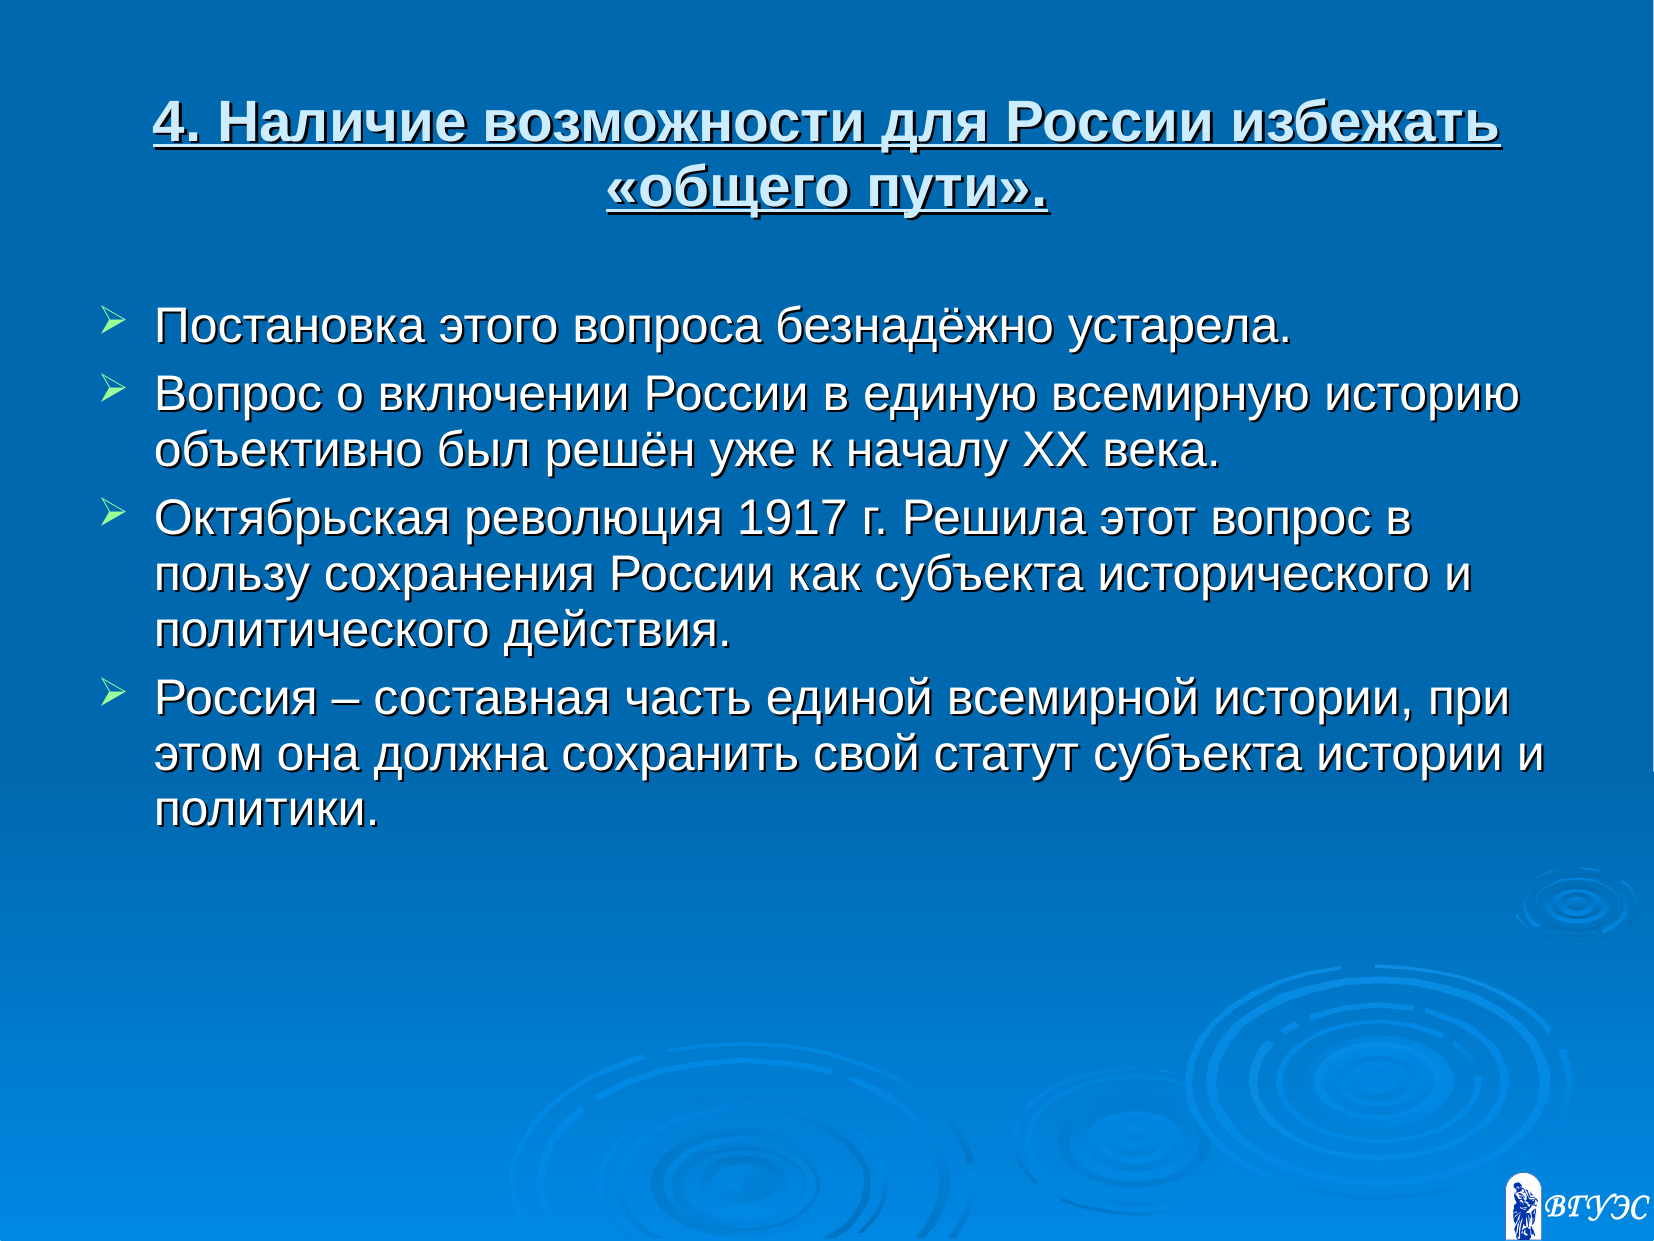

# 4. Наличие возможности для России избежать «общего пути».
Постановка этого вопроса безнадёжно устарела.
Вопрос о включении России в единую всемирную историю объективно был решён уже к началу ХХ века.
Октябрьская революция 1917 г. Решила этот вопрос в пользу сохранения России как субъекта исторического и политического действия.
Россия – составная часть единой всемирной истории, при этом она должна сохранить свой статут субъекта истории и политики.